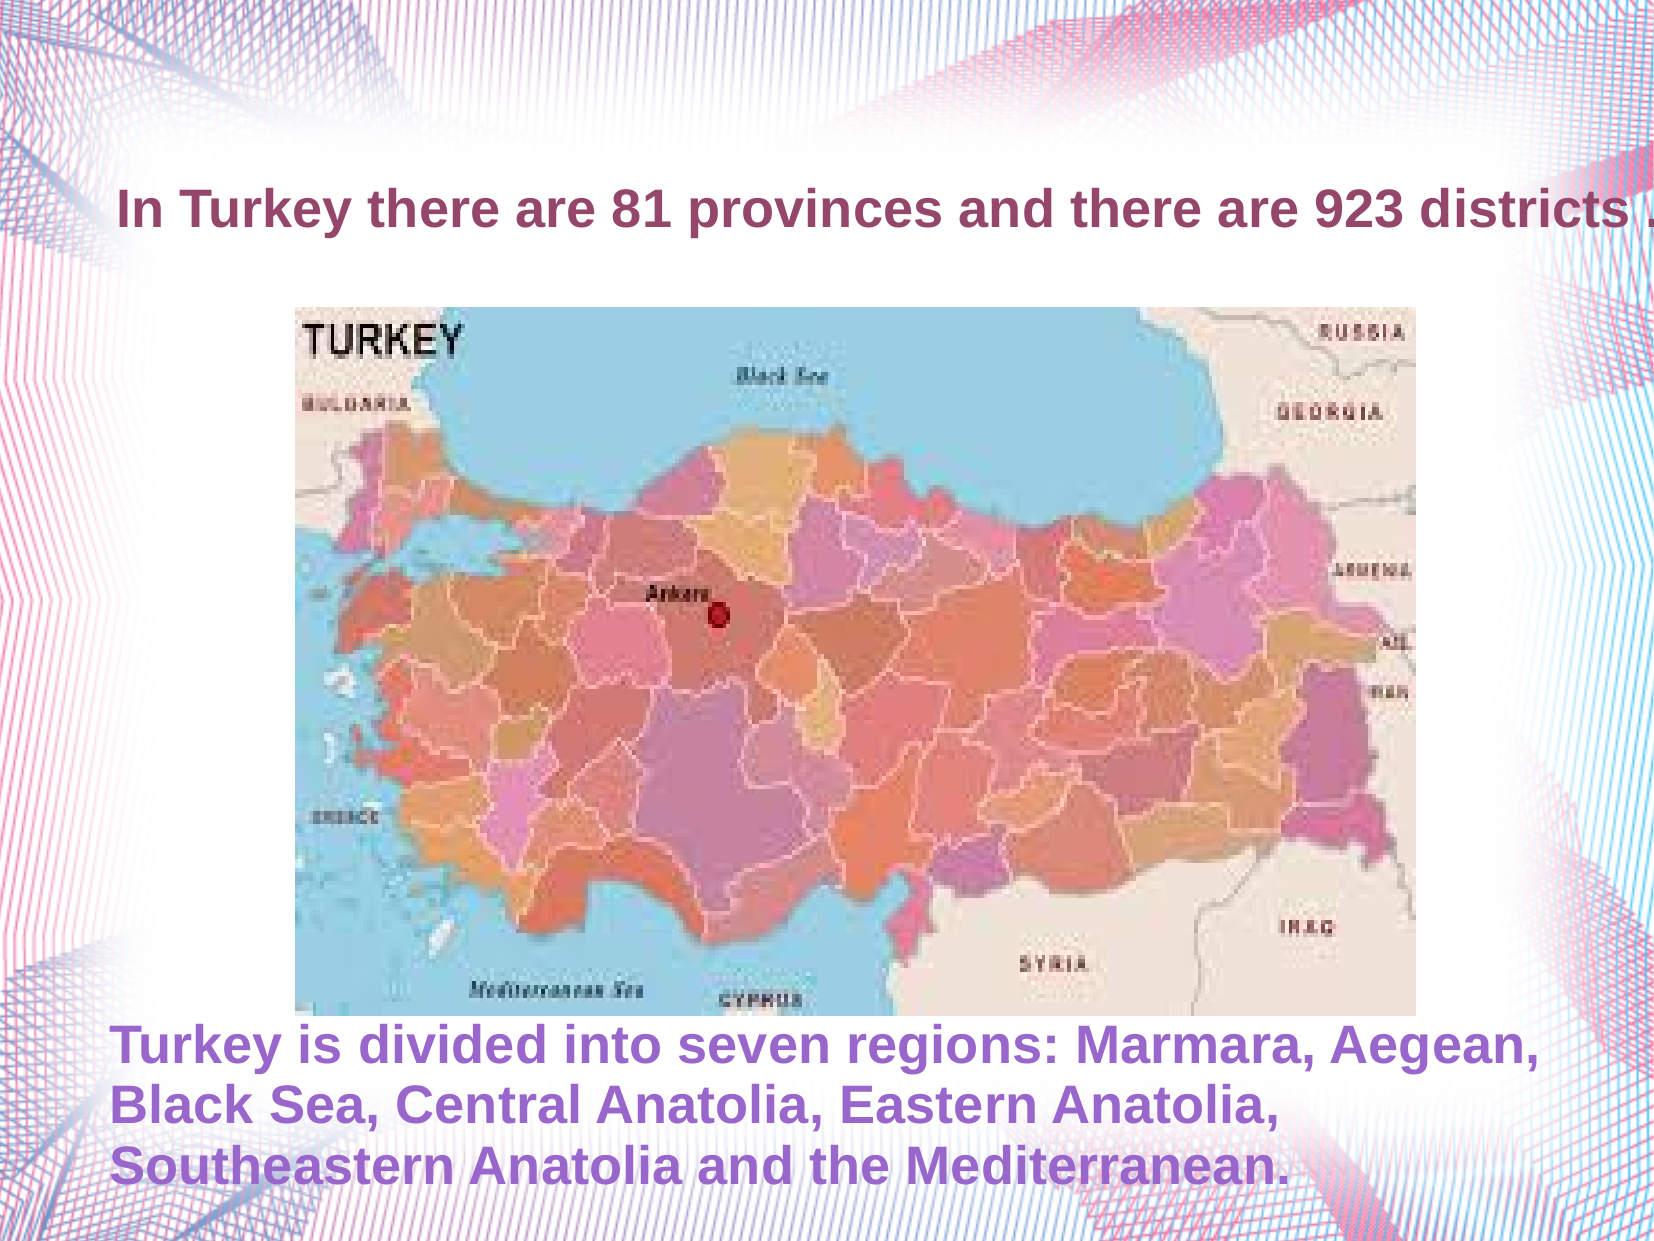

In Turkey there are 81 provinces and there are 923 districts .
Turkey is divided into seven regions: Marmara, Aegean, Black Sea, Central Anatolia, Eastern Anatolia, Southeastern Anatolia and the Mediterranean.